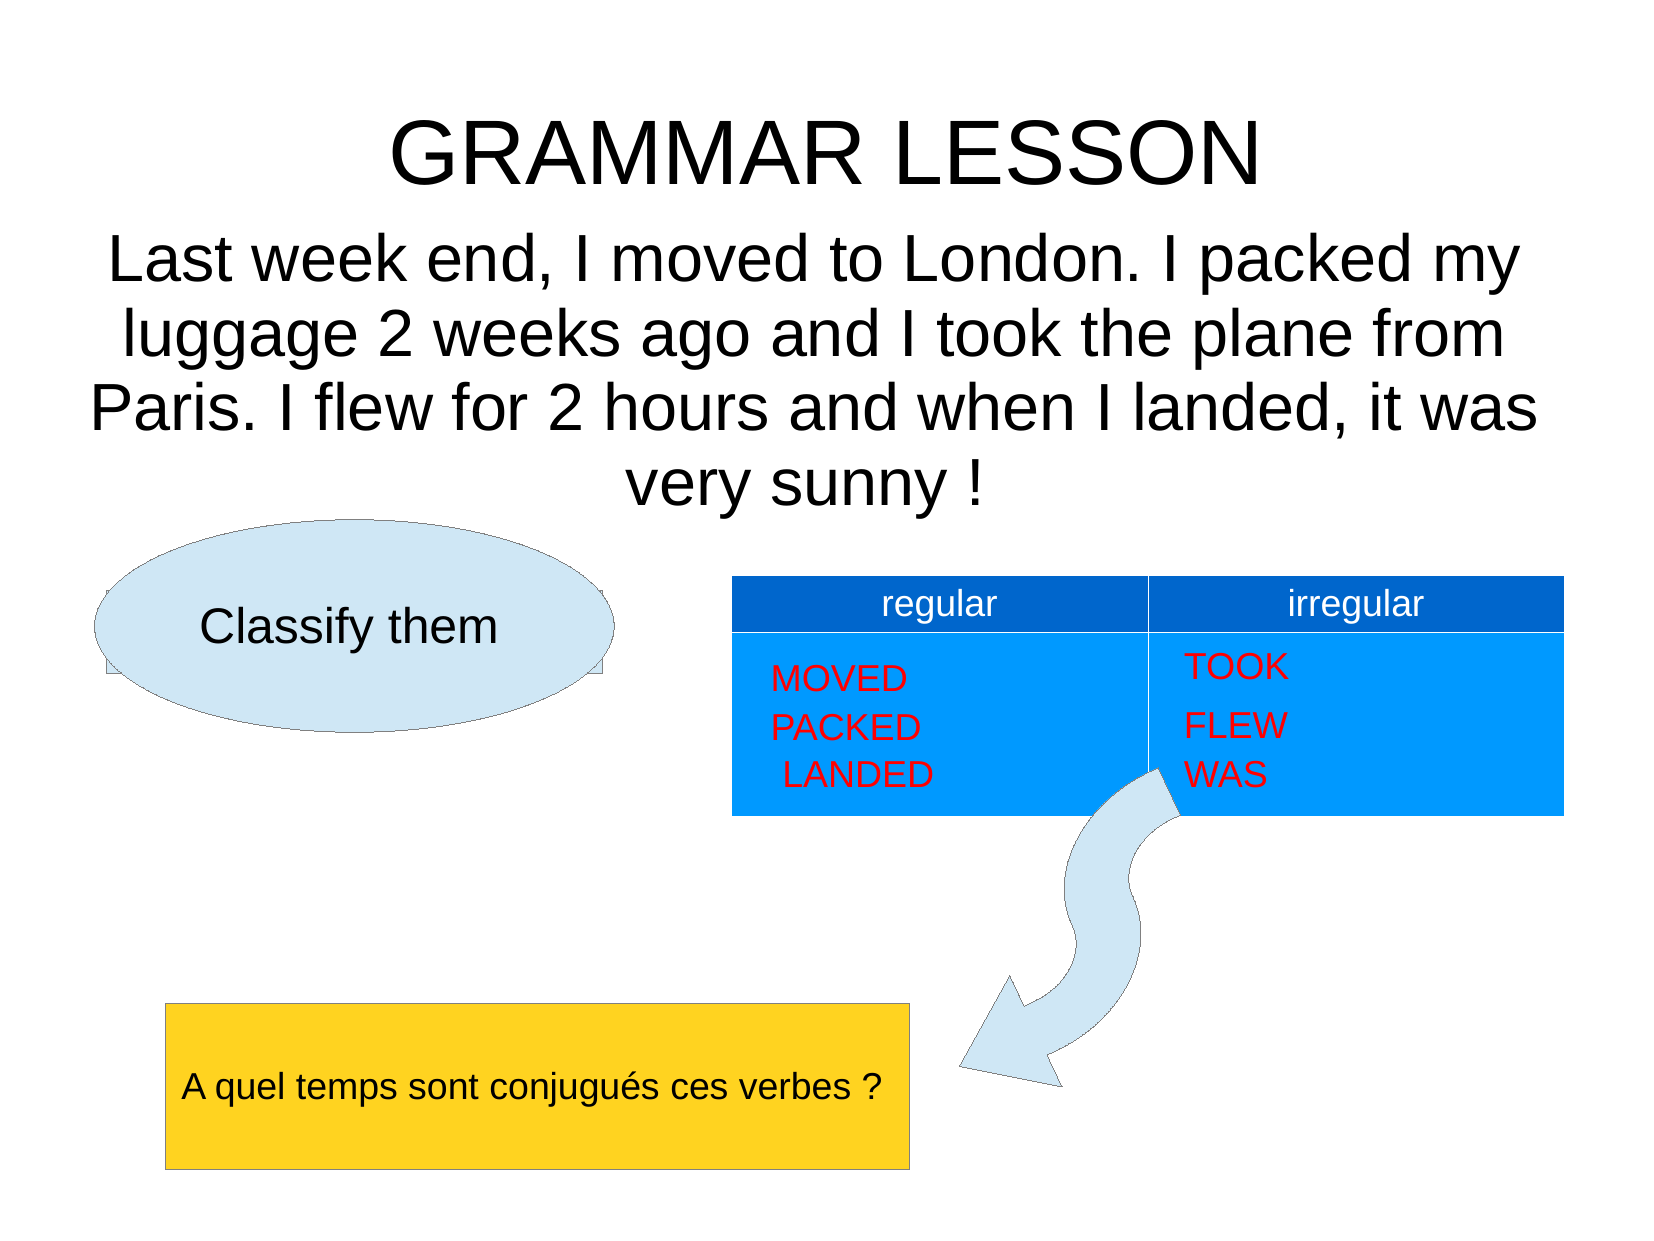

Last week end, I moved to London. I packed my luggage 2 weeks ago and I took the plane from Paris. I flew for 2 hours and when I landed, it was very sunny !
# GRAMMAR LESSON
Classify them
| regular | irregular |
| --- | --- |
| | |
Pick out the verbs
TOOK
MOVED
FLEW
PACKED
LANDED
WAS
A quel temps sont conjugués ces verbes ?